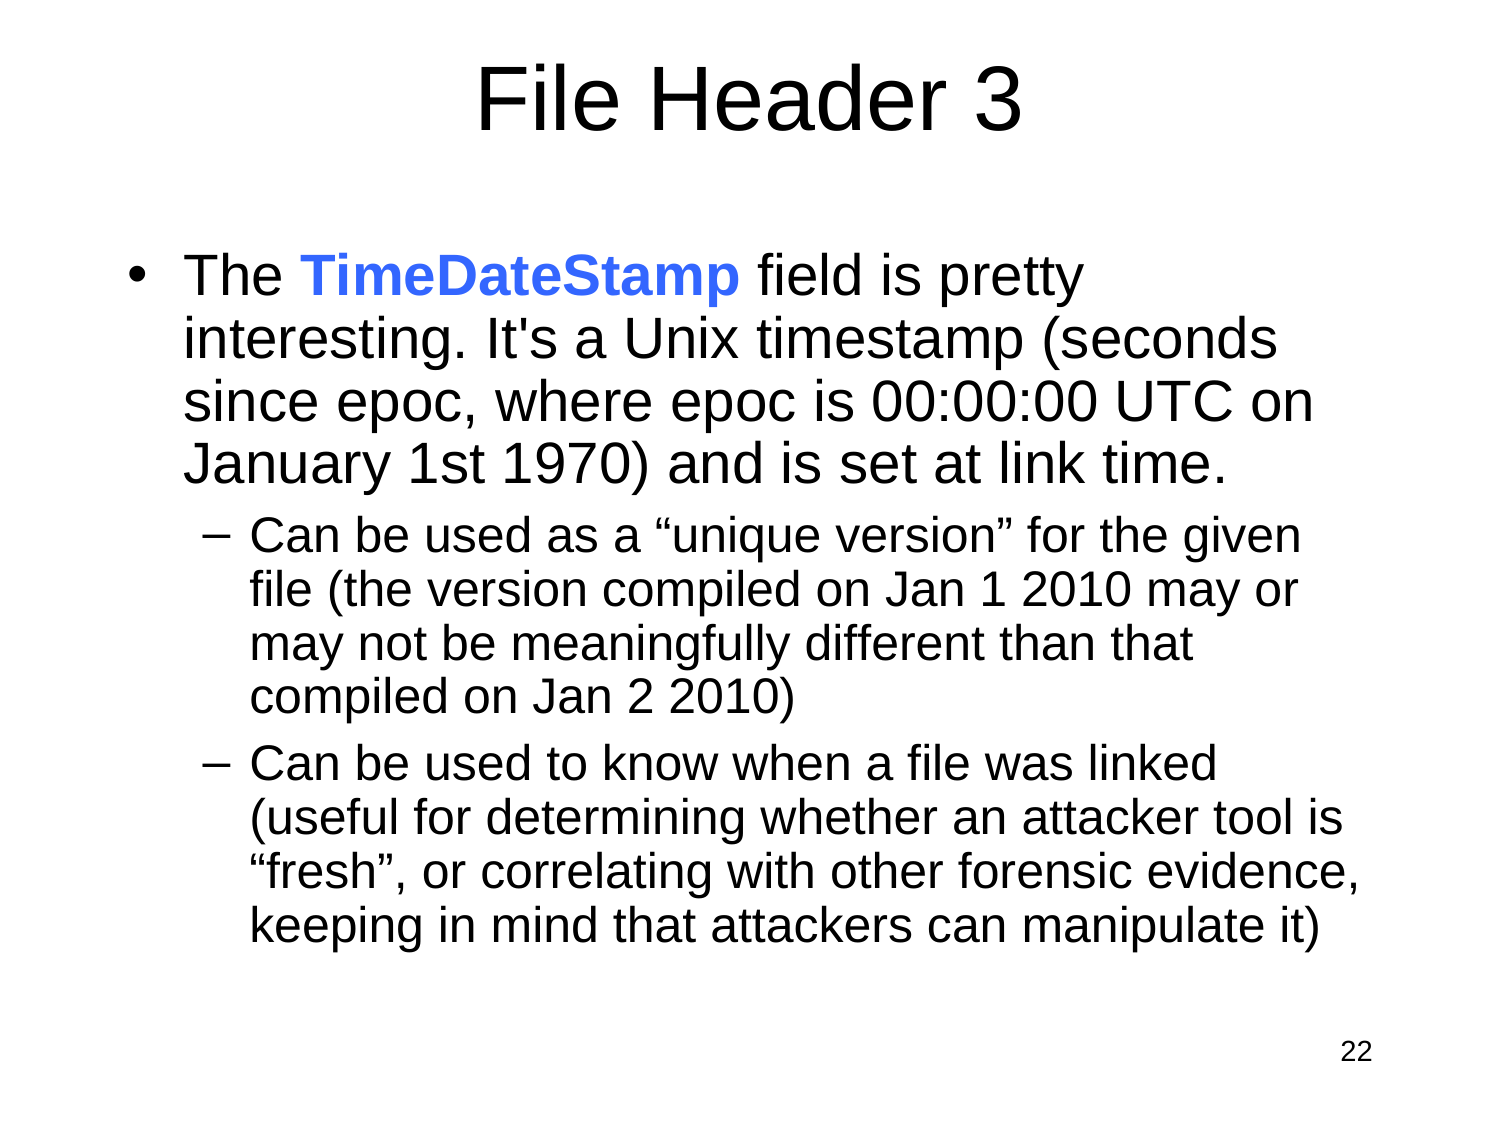

# File Header 3
The TimeDateStamp field is pretty interesting. It's a Unix timestamp (seconds since epoc, where epoc is 00:00:00 UTC on January 1st 1970) and is set at link time.
Can be used as a “unique version” for the given file (the version compiled on Jan 1 2010 may or may not be meaningfully different than that compiled on Jan 2 2010)
Can be used to know when a file was linked (useful for determining whether an attacker tool is “fresh”, or correlating with other forensic evidence, keeping in mind that attackers can manipulate it)